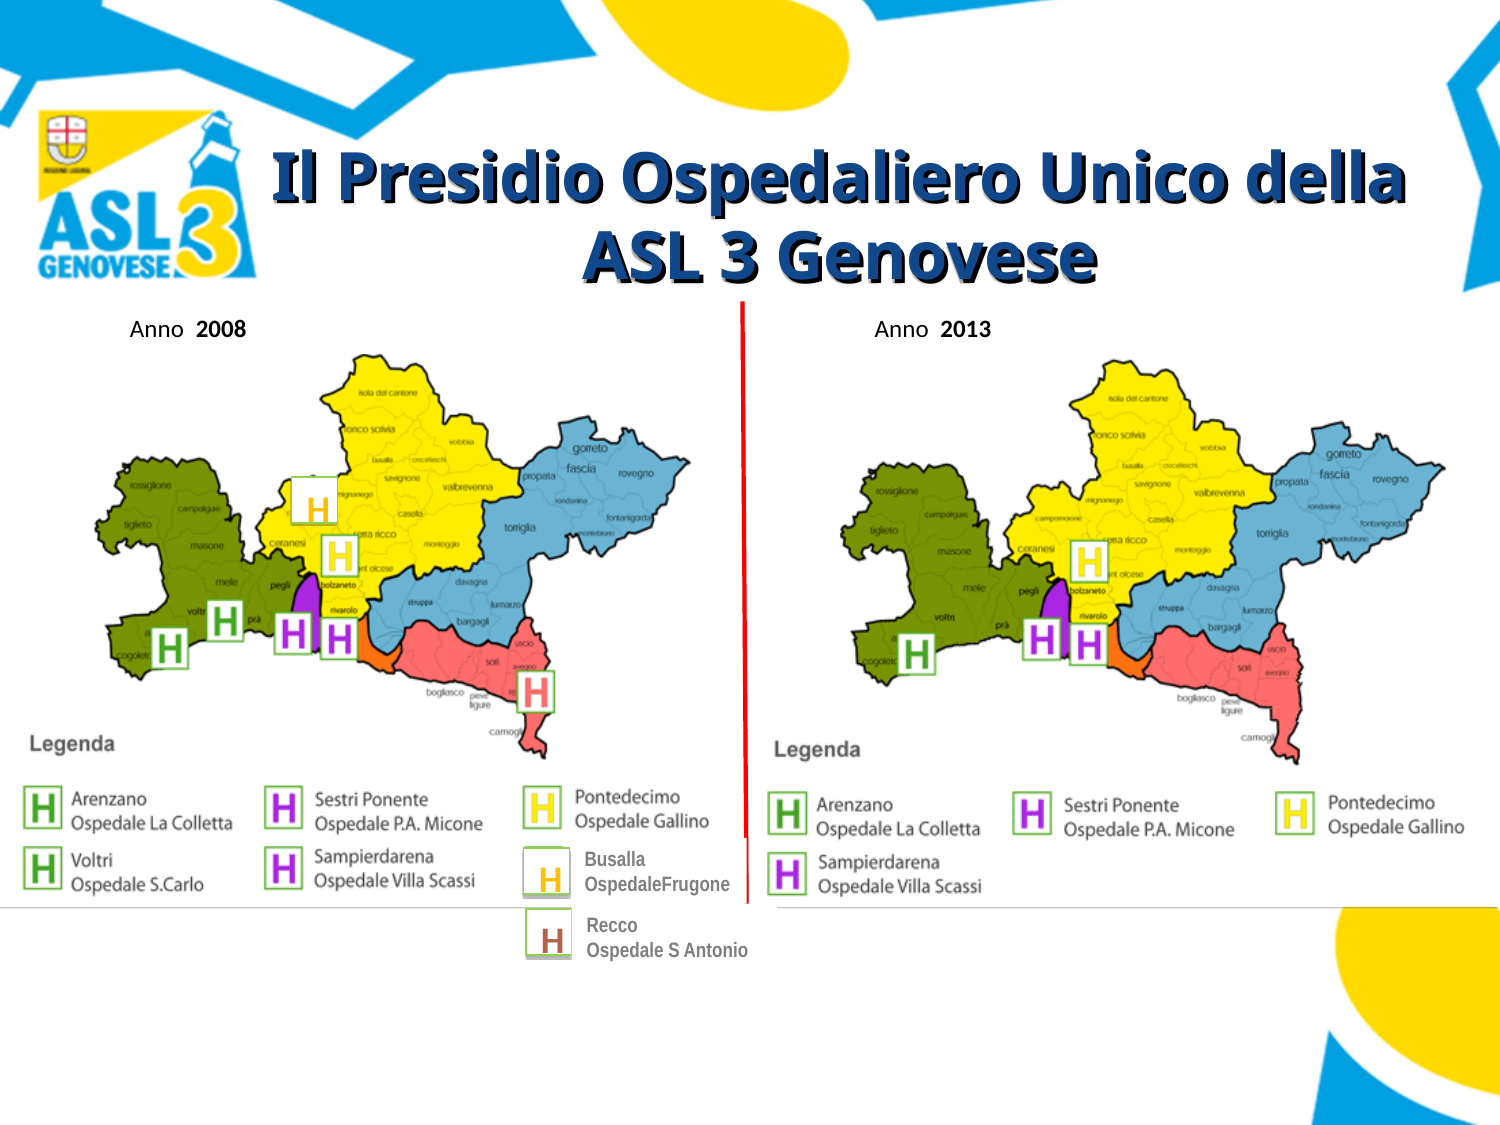

# Il Presidio Ospedaliero Unico della ASL 3 Genovese
Anno 2008
Anno 2013
H
Busalla
OspedaleFrugone
H
Recco
Ospedale S Antonio
H